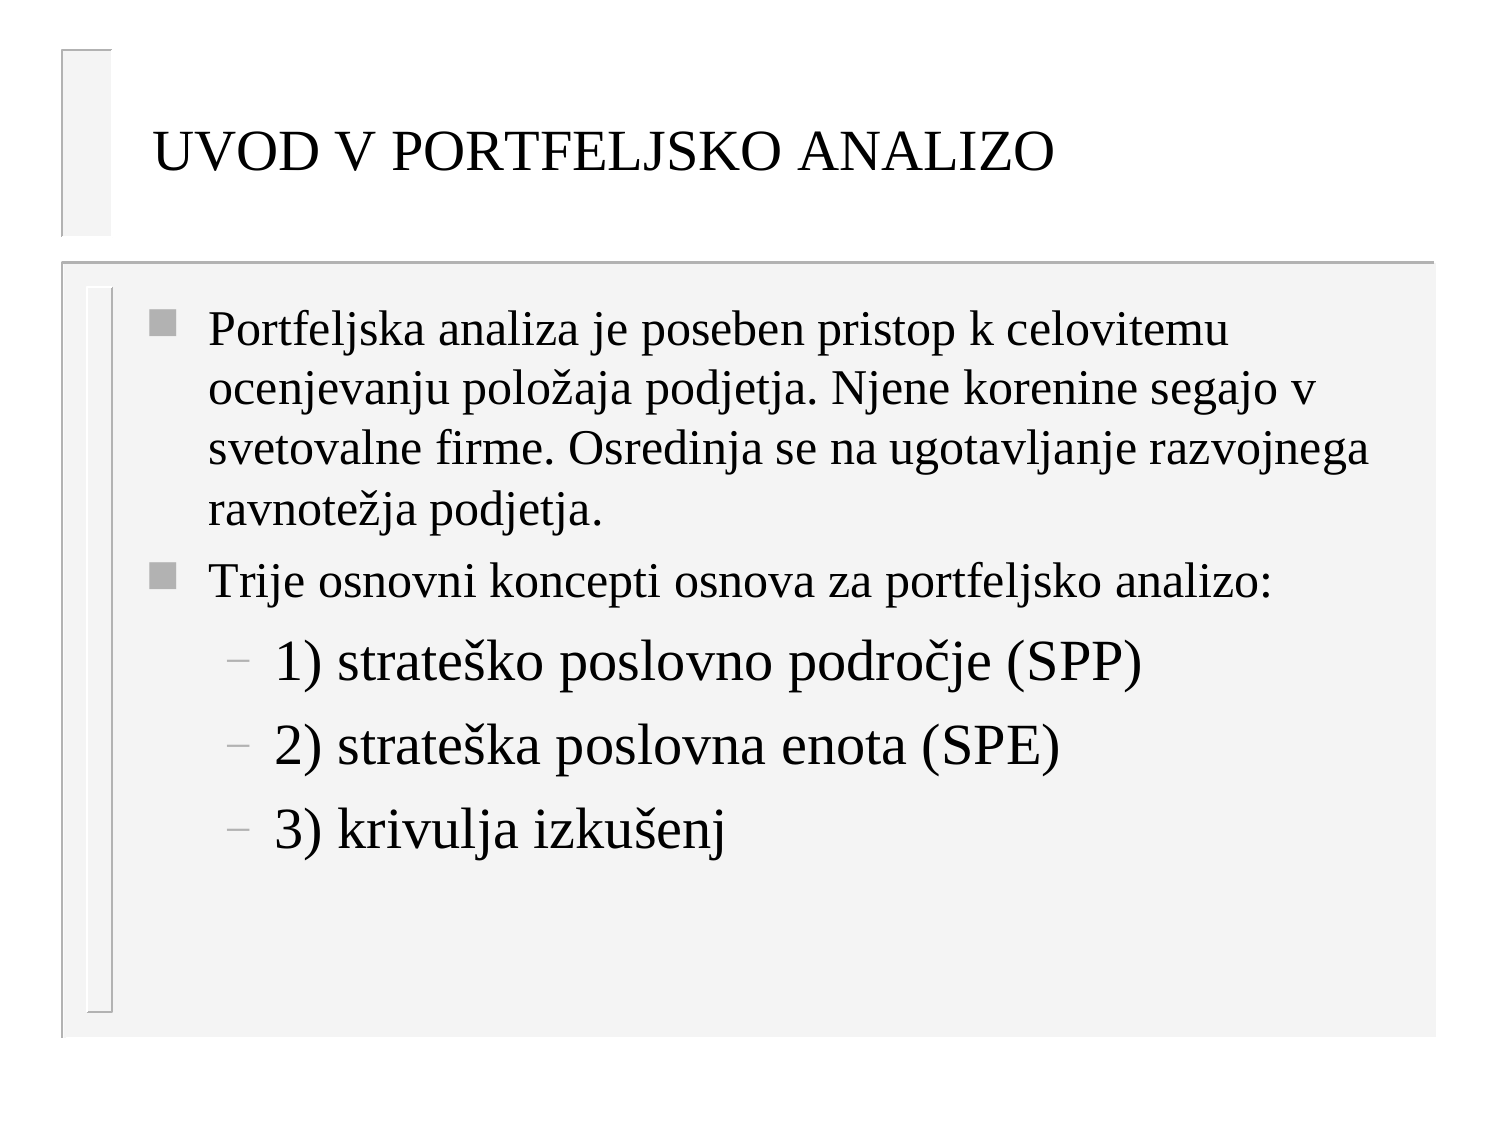

# UVOD V PORTFELJSKO ANALIZO
Portfeljska analiza je poseben pristop k celovitemu ocenjevanju položaja podjetja. Njene korenine segajo v svetovalne firme. Osredinja se na ugotavljanje razvojnega ravnotežja podjetja.
Trije osnovni koncepti osnova za portfeljsko analizo:
1) strateško poslovno področje (SPP)
2) strateška poslovna enota (SPE)
3) krivulja izkušenj